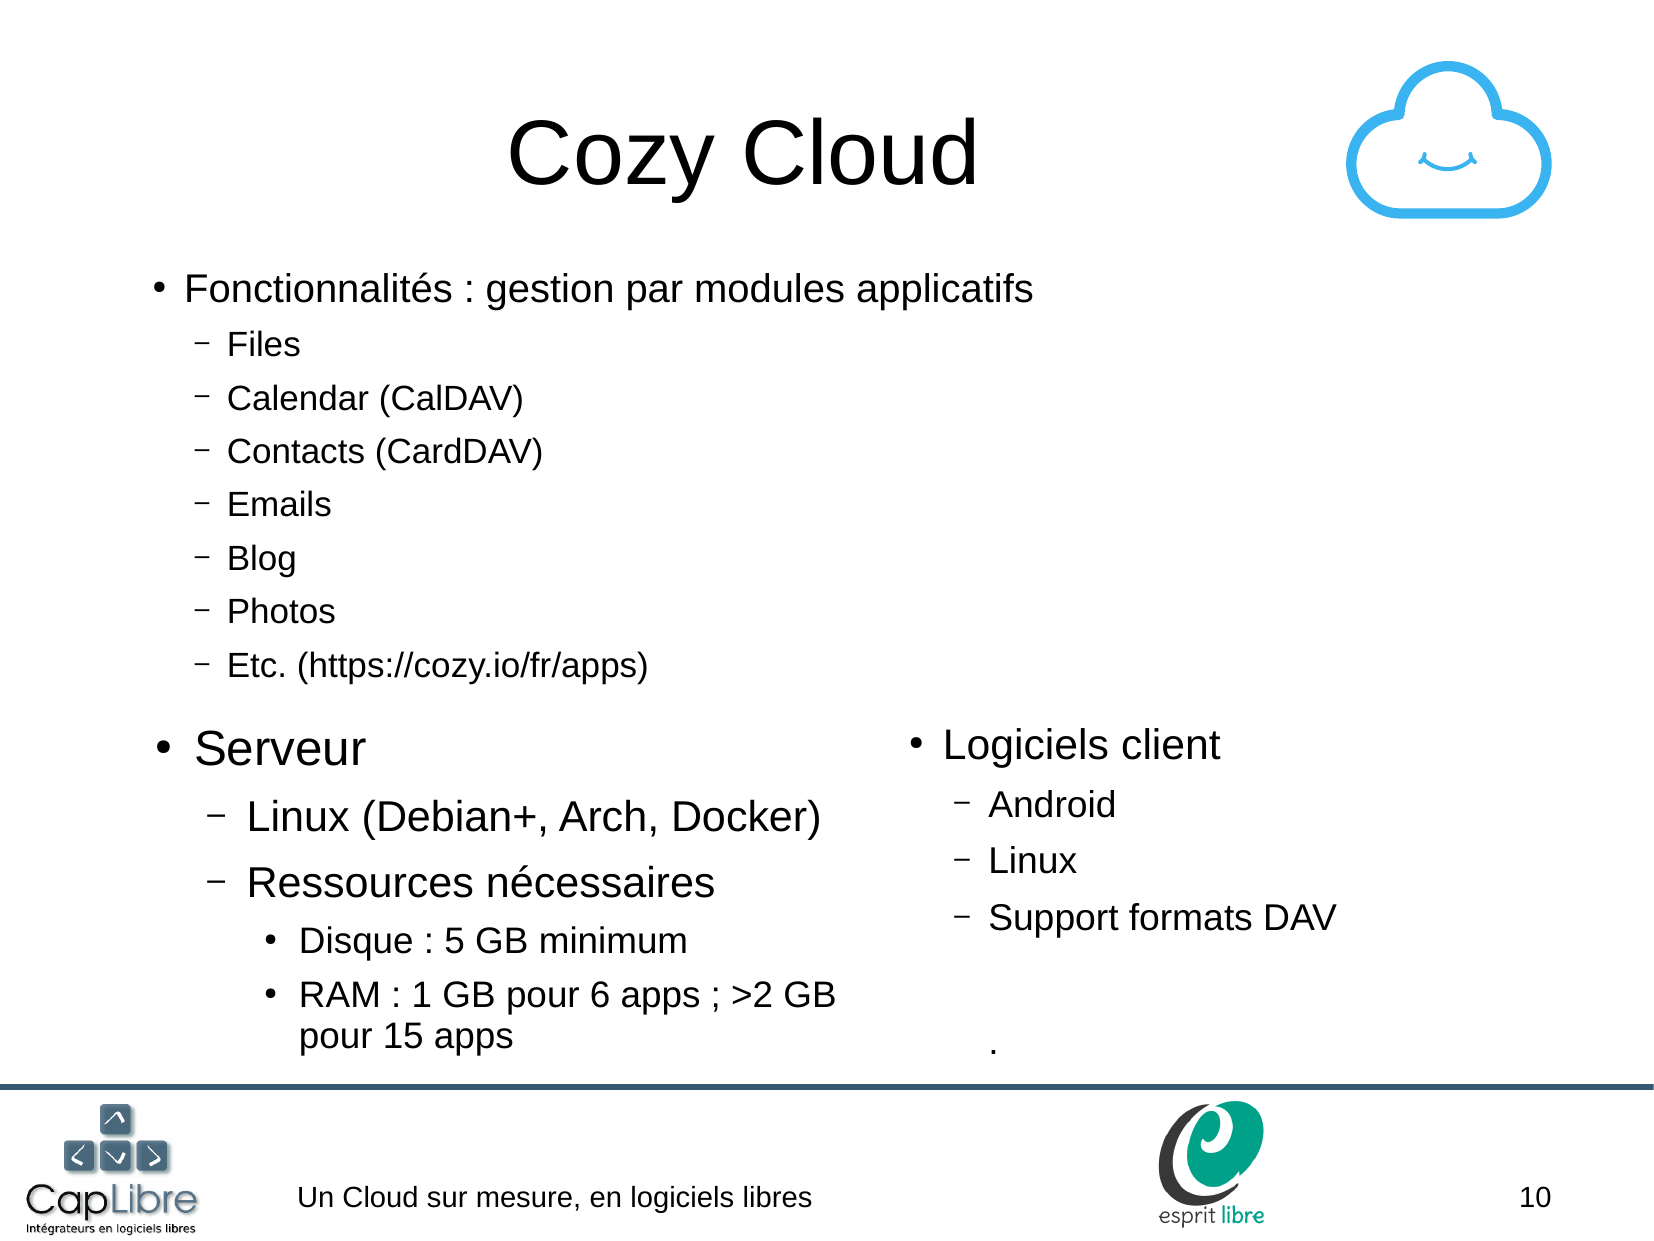

# Cozy Cloud
Fonctionnalités : gestion par modules applicatifs
Files
Calendar (CalDAV)
Contacts (CardDAV)
Emails
Blog
Photos
Etc. (https://cozy.io/fr/apps)
Serveur
Linux (Debian+, Arch, Docker)
Ressources nécessaires
Disque : 5 GB minimum
RAM : 1 GB pour 6 apps ; >2 GB pour 15 apps
Logiciels client
Android
Linux
Support formats DAV
.
Un Cloud sur mesure, en logiciels libres